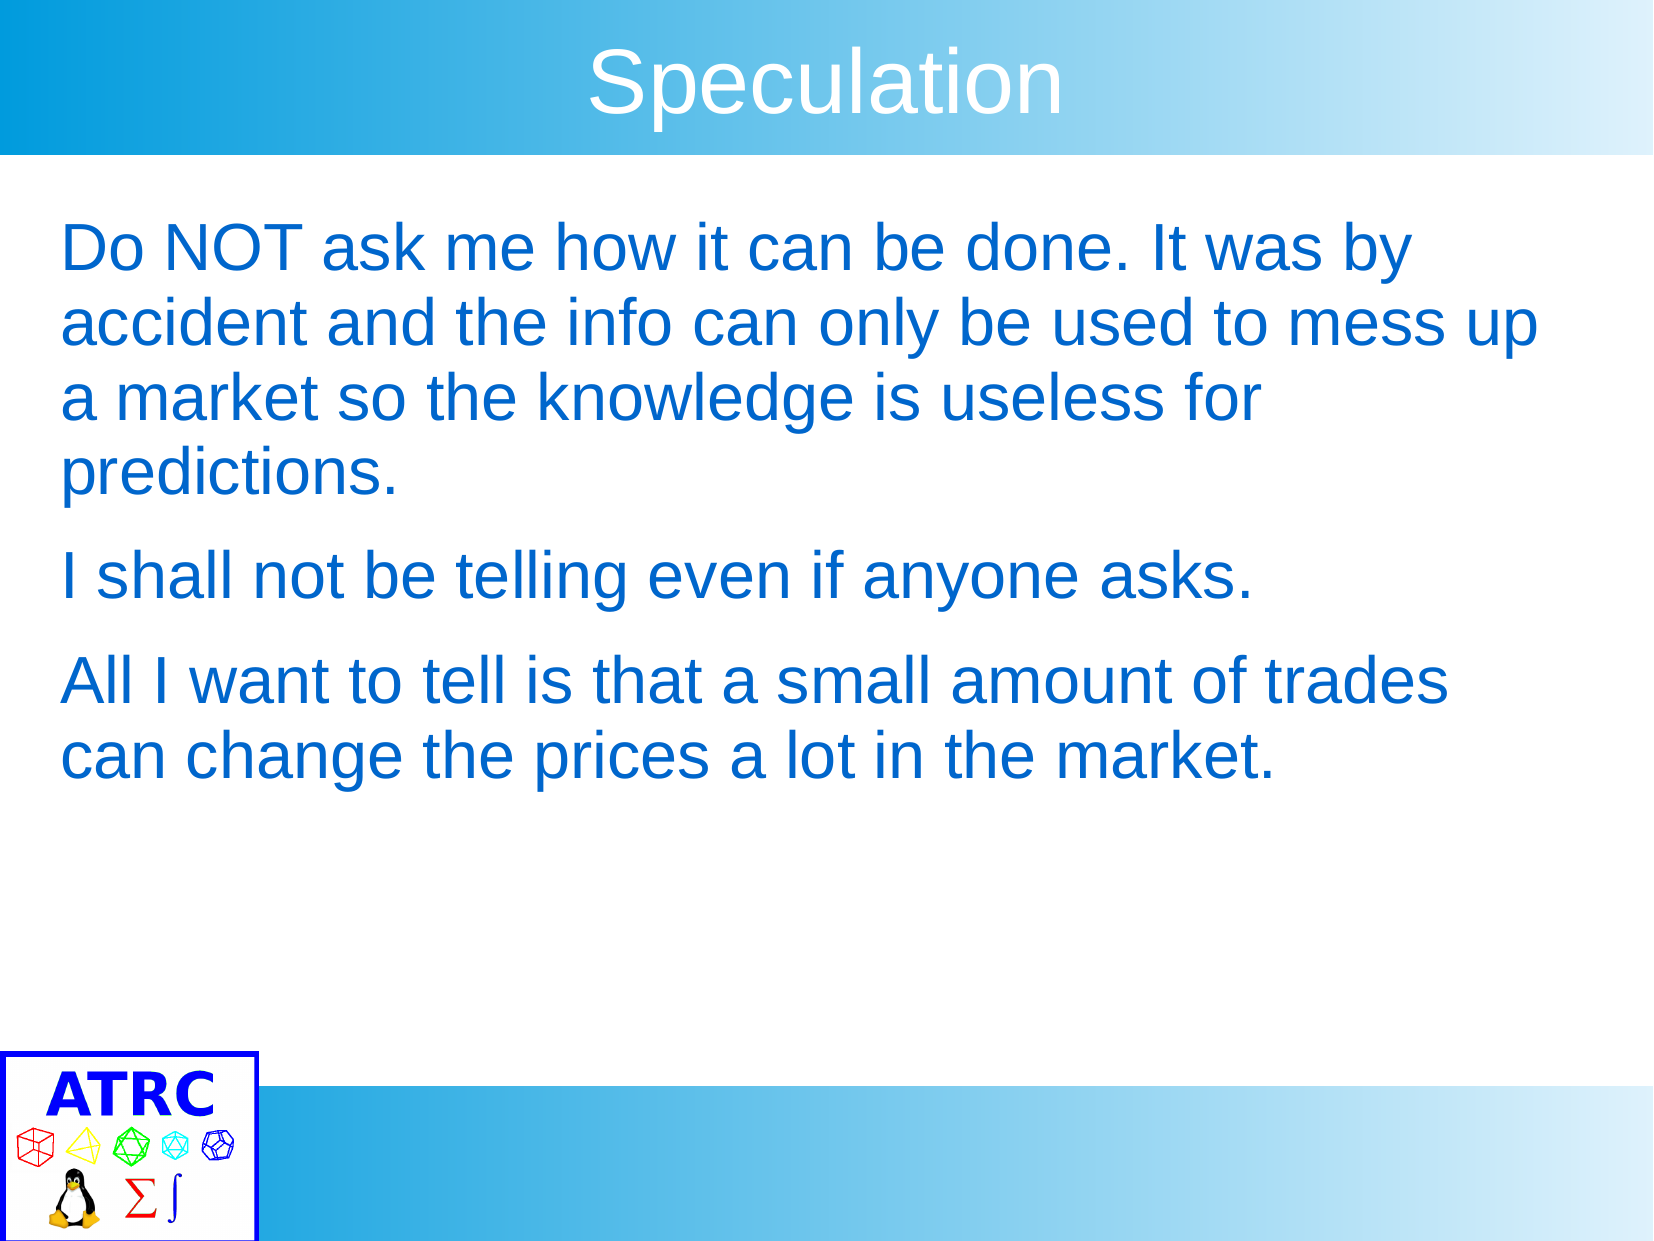

# Speculation
Do NOT ask me how it can be done. It was by accident and the info can only be used to mess up a market so the knowledge is useless for predictions.
I shall not be telling even if anyone asks.
All I want to tell is that a small amount of trades can change the prices a lot in the market.